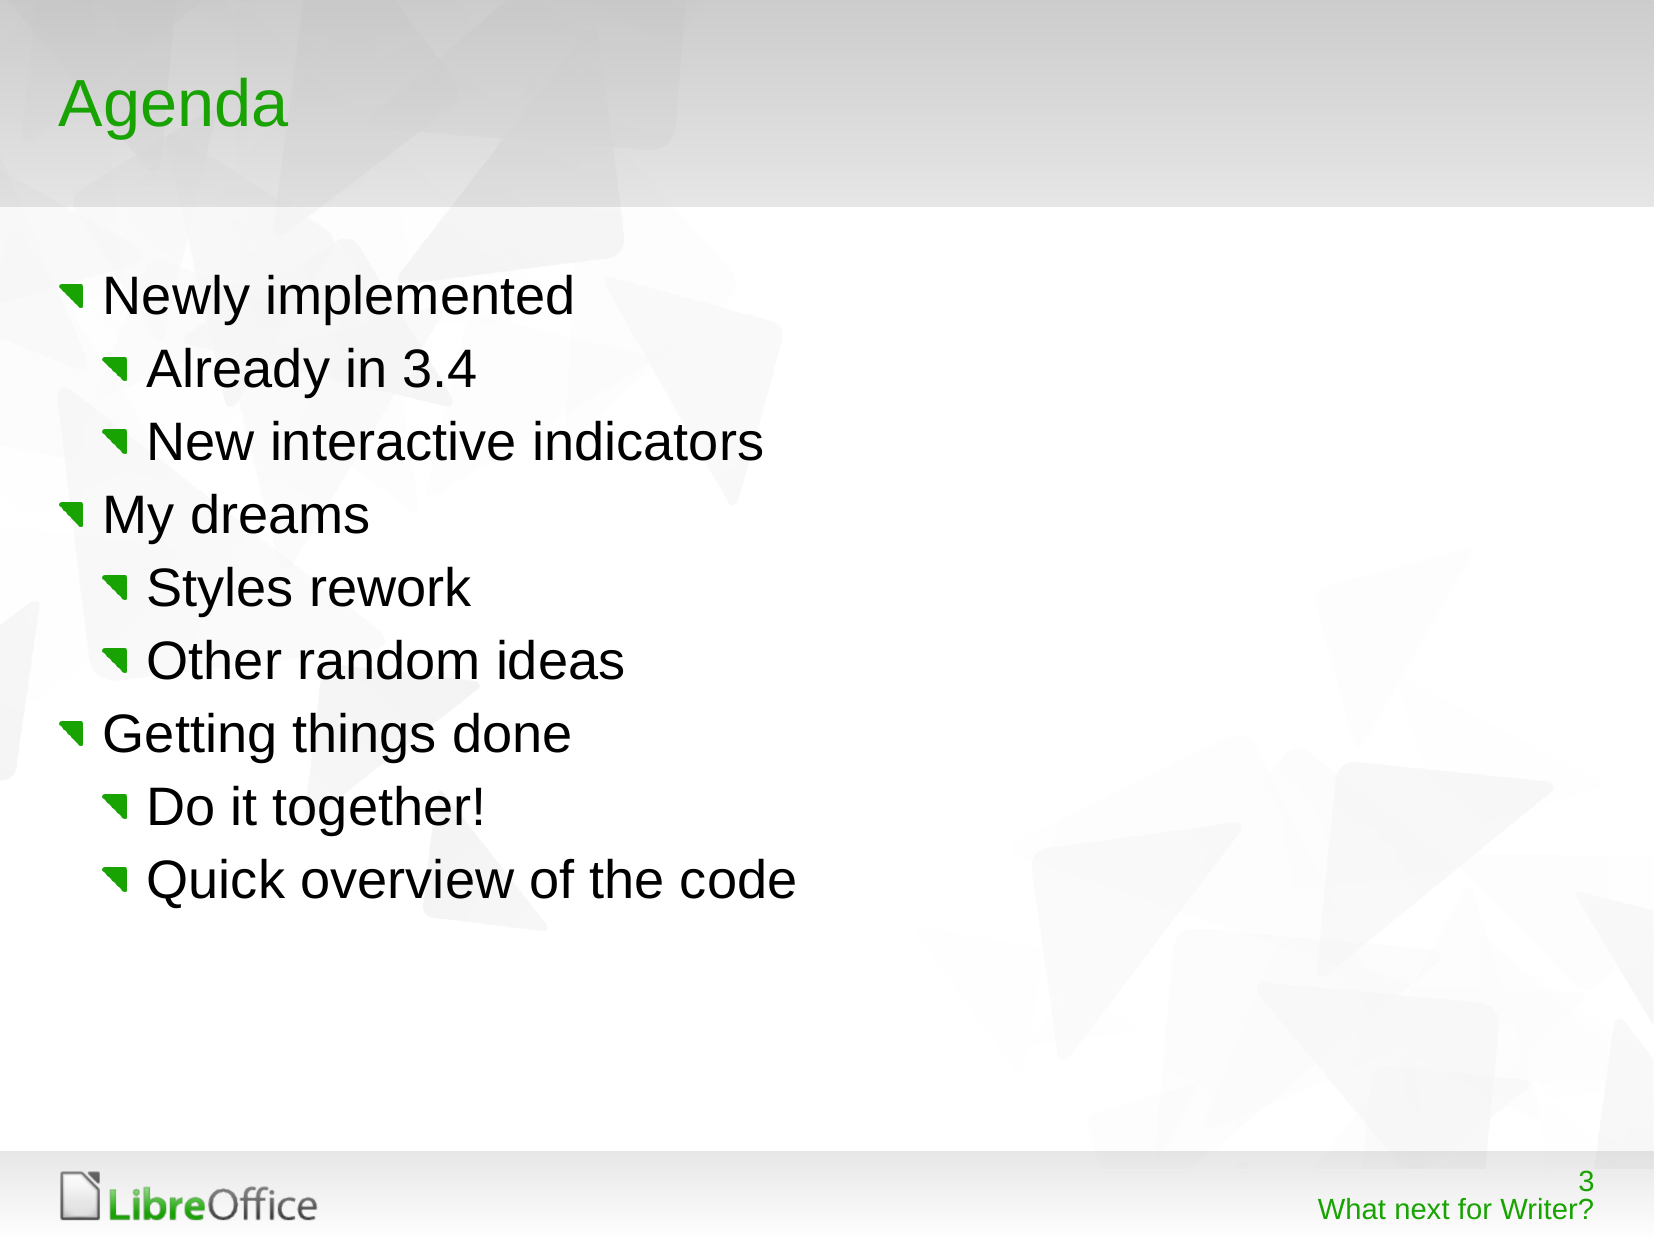

# Agenda
Newly implemented
Already in 3.4
New interactive indicators
My dreams
Styles rework
Other random ideas
Getting things done
Do it together!
Quick overview of the code
3
What next for Writer?